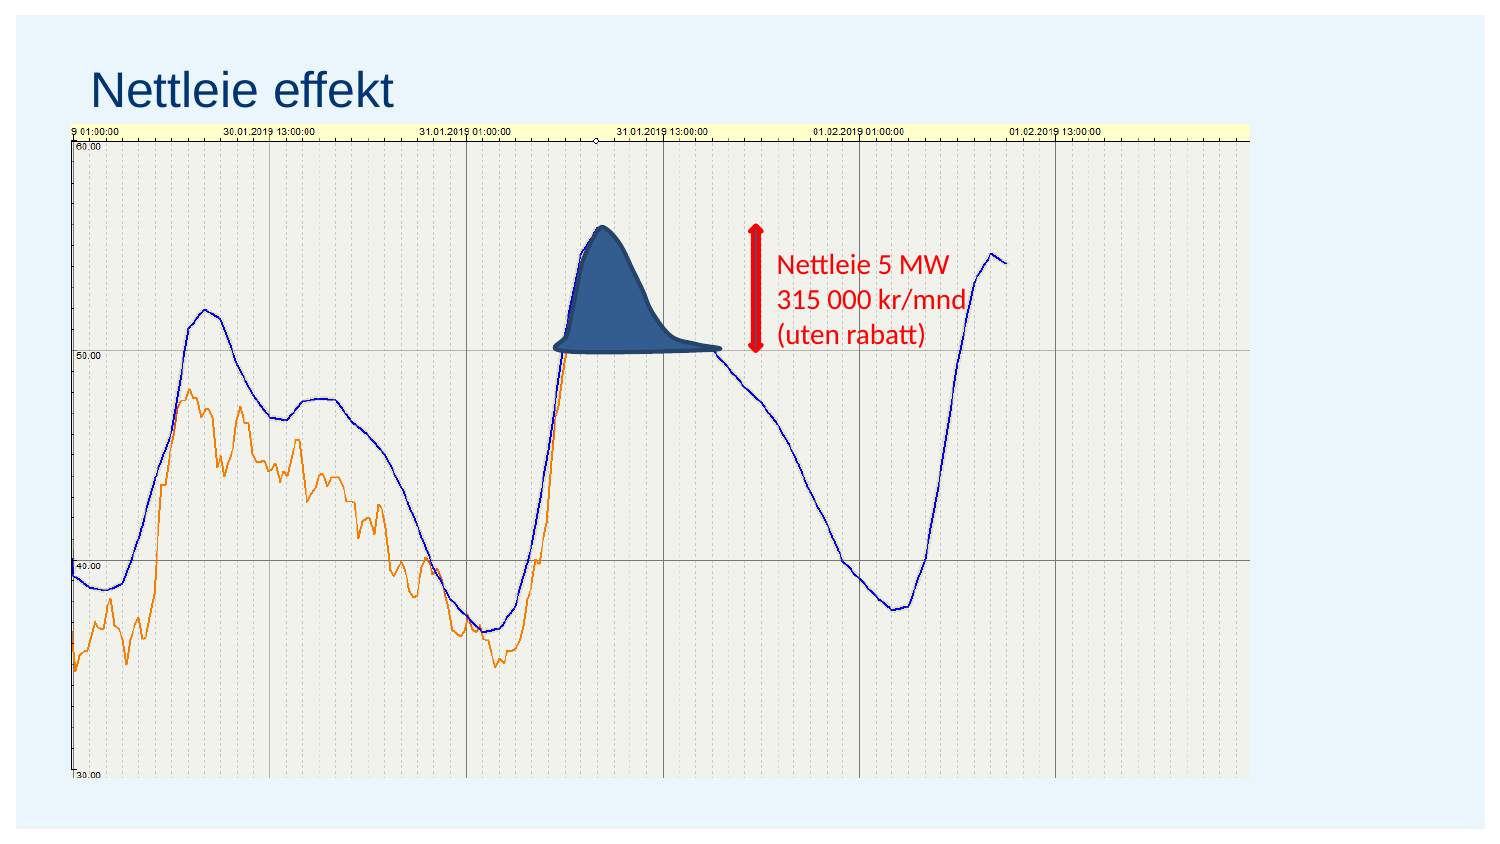

# Nettleie effekt
Nettleie 5 MW
315 000 kr/mnd
(uten rabatt)